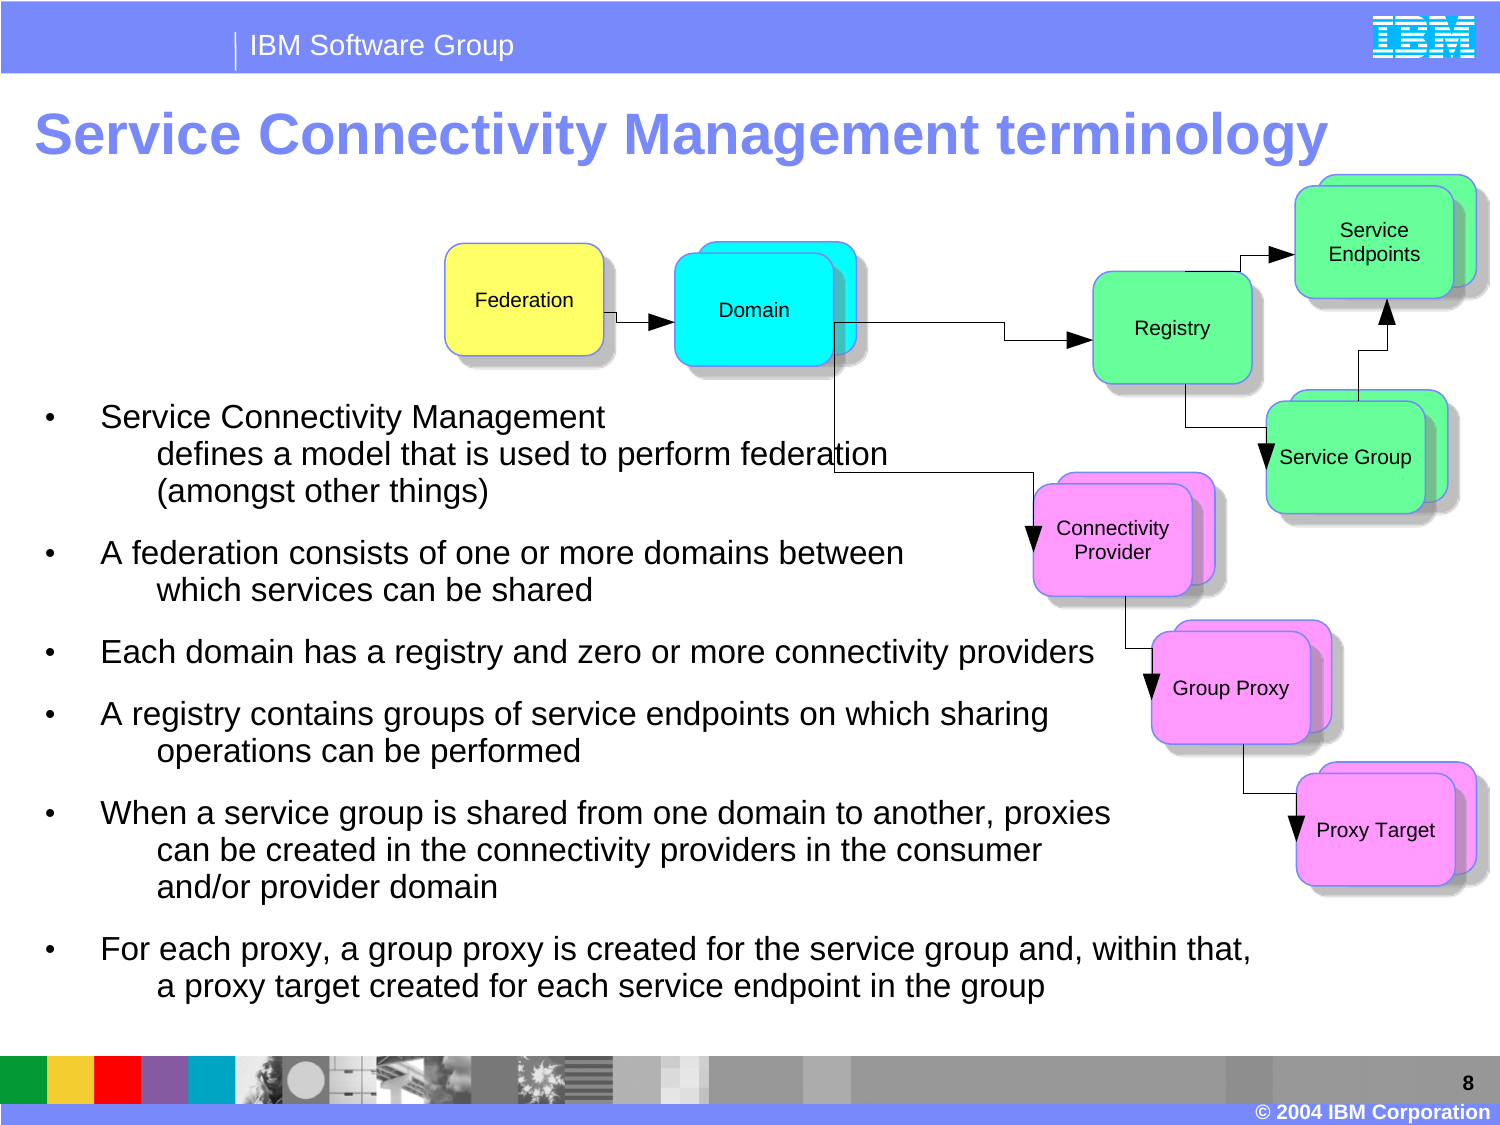

# Service Connectivity Management terminology
Service Endpoints
Federation
Domain
Registry
Service Group
Connectivity Provider
Group Proxy
Proxy Target
Service Connectivity Management
defines a model that is used to perform federation
(amongst other things)
A federation consists of one or more domains between
which services can be shared
Each domain has a registry and zero or more connectivity providers
A registry contains groups of service endpoints on which sharing
operations can be performed
When a service group is shared from one domain to another, proxies
can be created in the connectivity providers in the consumer
and/or provider domain
For each proxy, a group proxy is created for the service group and, within that,
a proxy target created for each service endpoint in the group
8